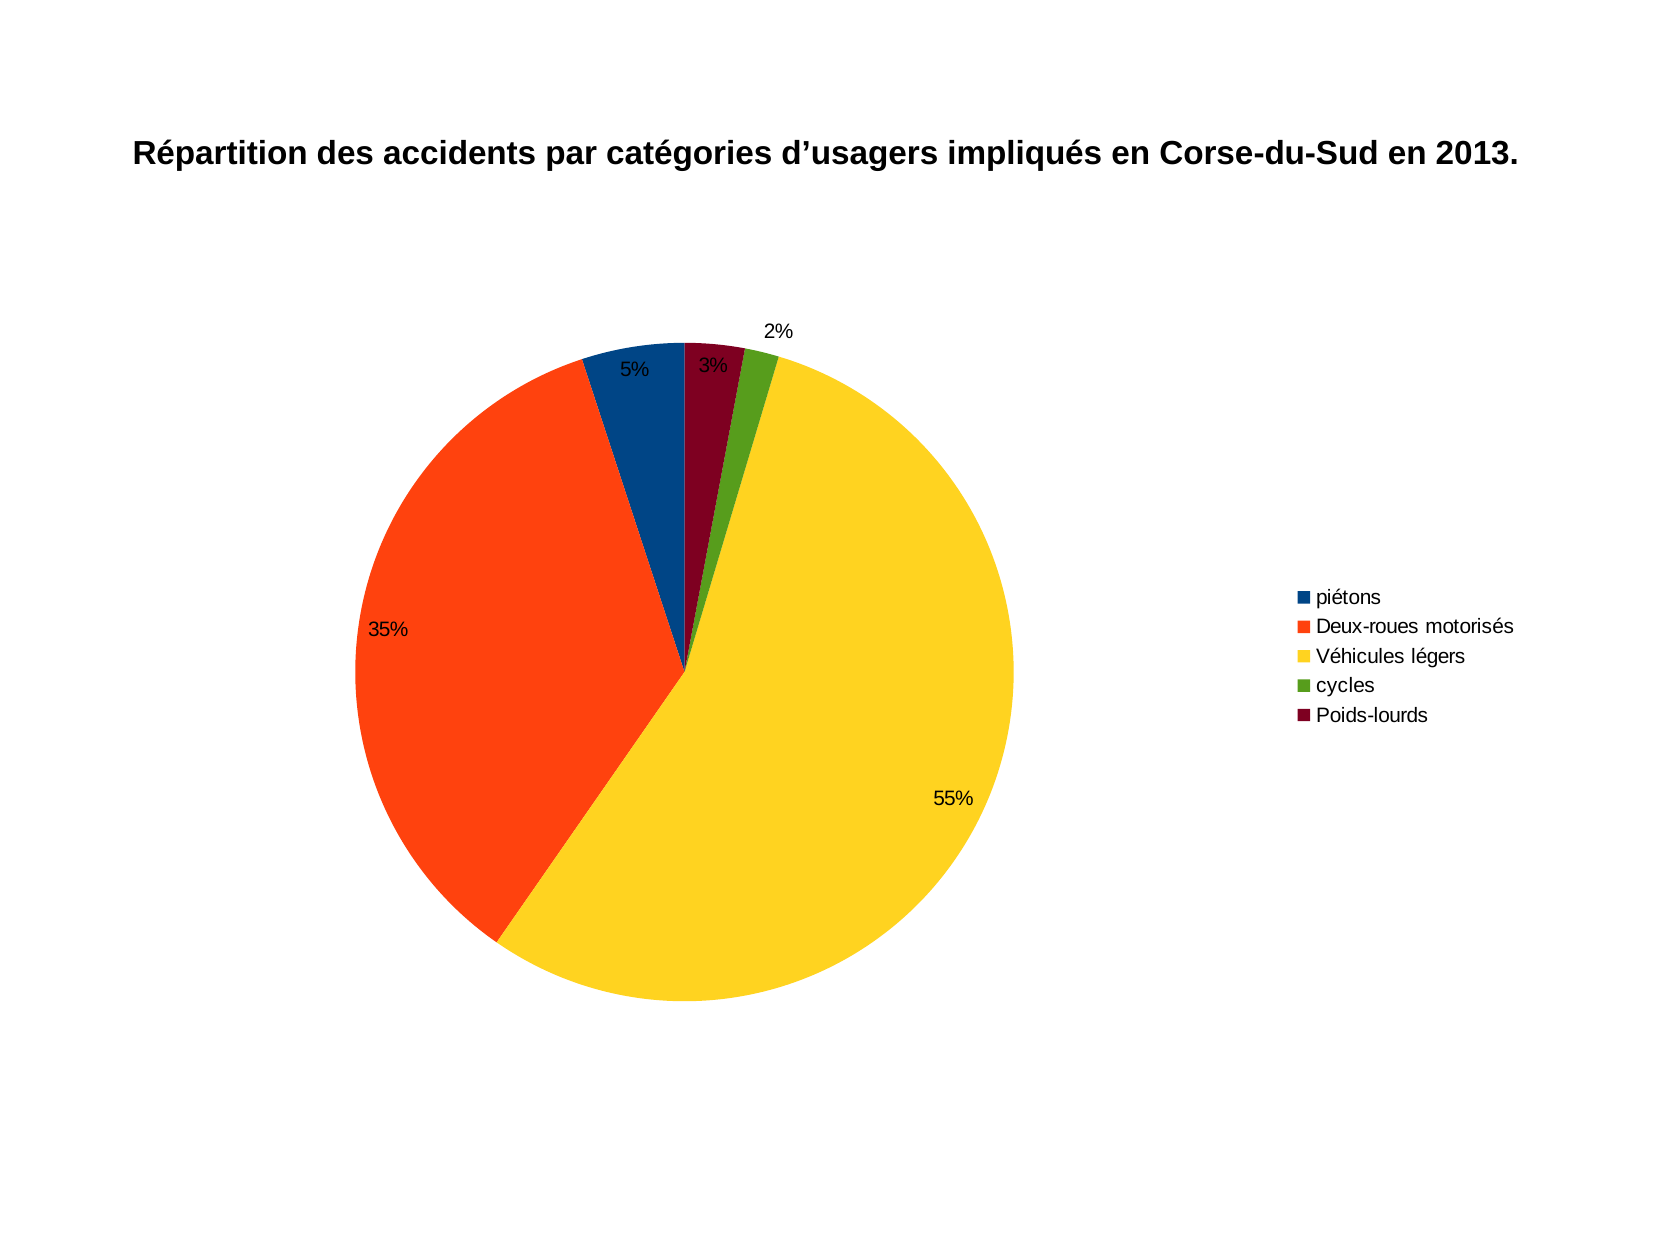

# Répartition des accidents par catégories d’usagers impliqués en Corse-du-Sud en 2013.
### Chart
| Category | |
|---|---|
| piétons | 12.0 |
| Deux-roues motorisés | 84.0 |
| Véhicules légers | 131.0 |
| cycles | 4.0 |
| Poids-lourds | 7.0 |